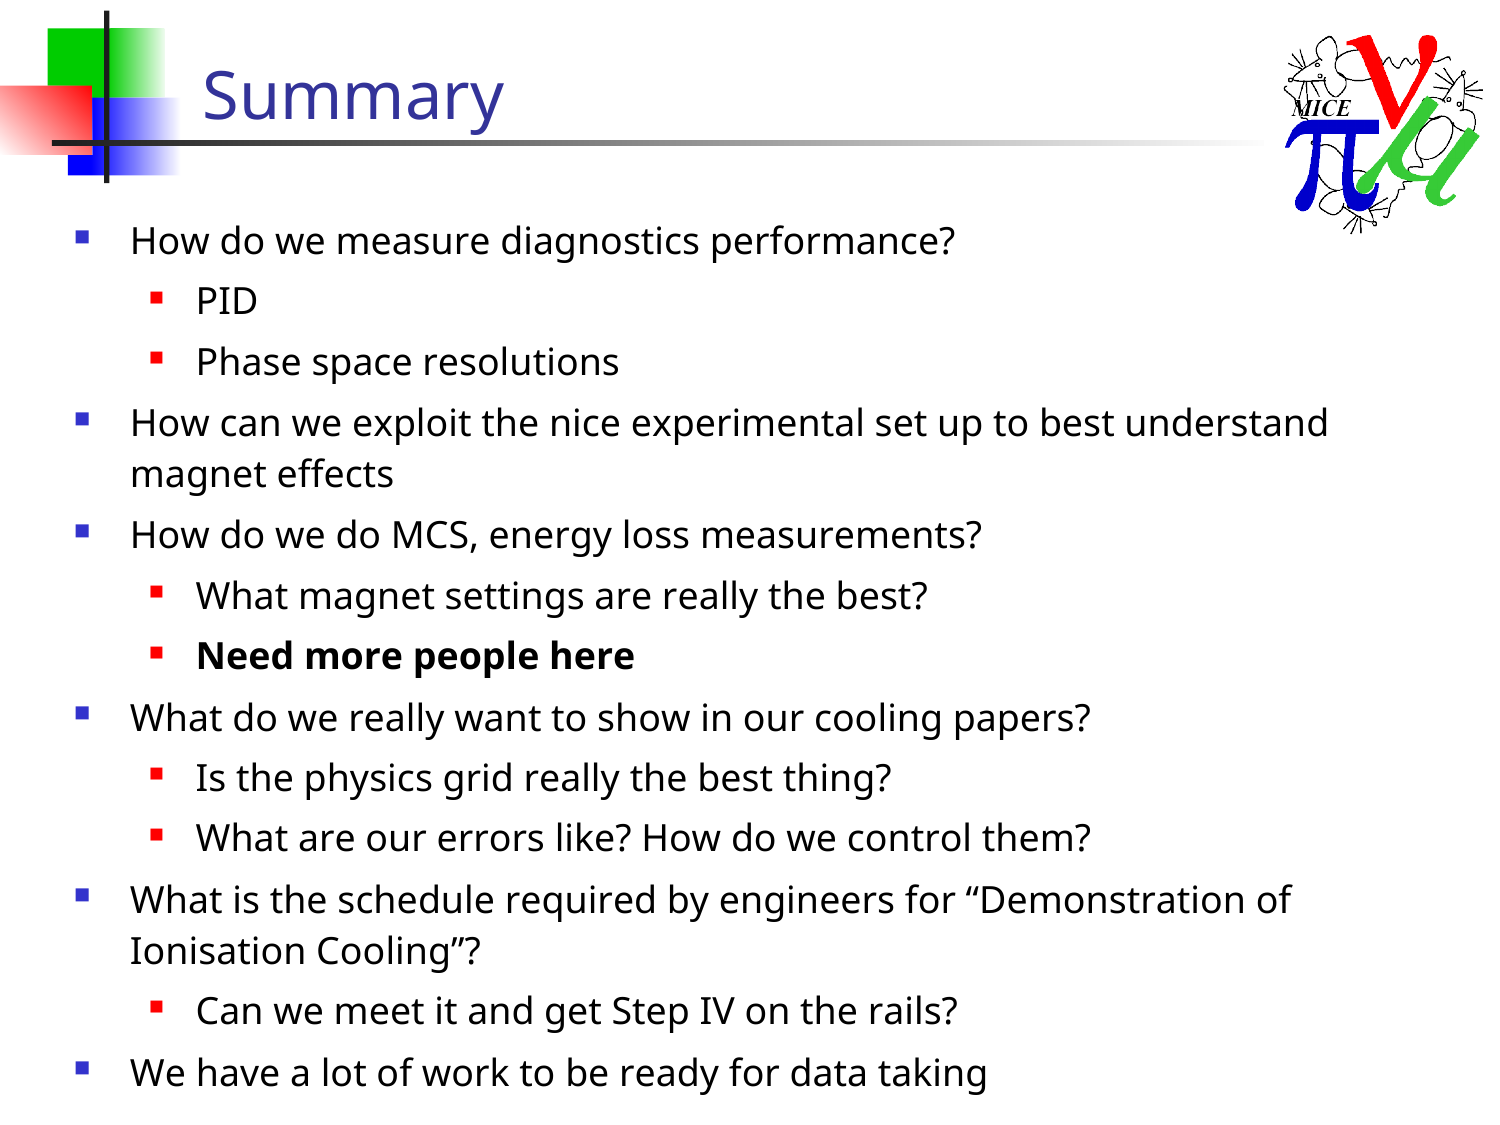

Summary
# How do we measure diagnostics performance?
PID
Phase space resolutions
How can we exploit the nice experimental set up to best understand magnet effects
How do we do MCS, energy loss measurements?
What magnet settings are really the best?
Need more people here
What do we really want to show in our cooling papers?
Is the physics grid really the best thing?
What are our errors like? How do we control them?
What is the schedule required by engineers for “Demonstration of Ionisation Cooling”?
Can we meet it and get Step IV on the rails?
We have a lot of work to be ready for data taking